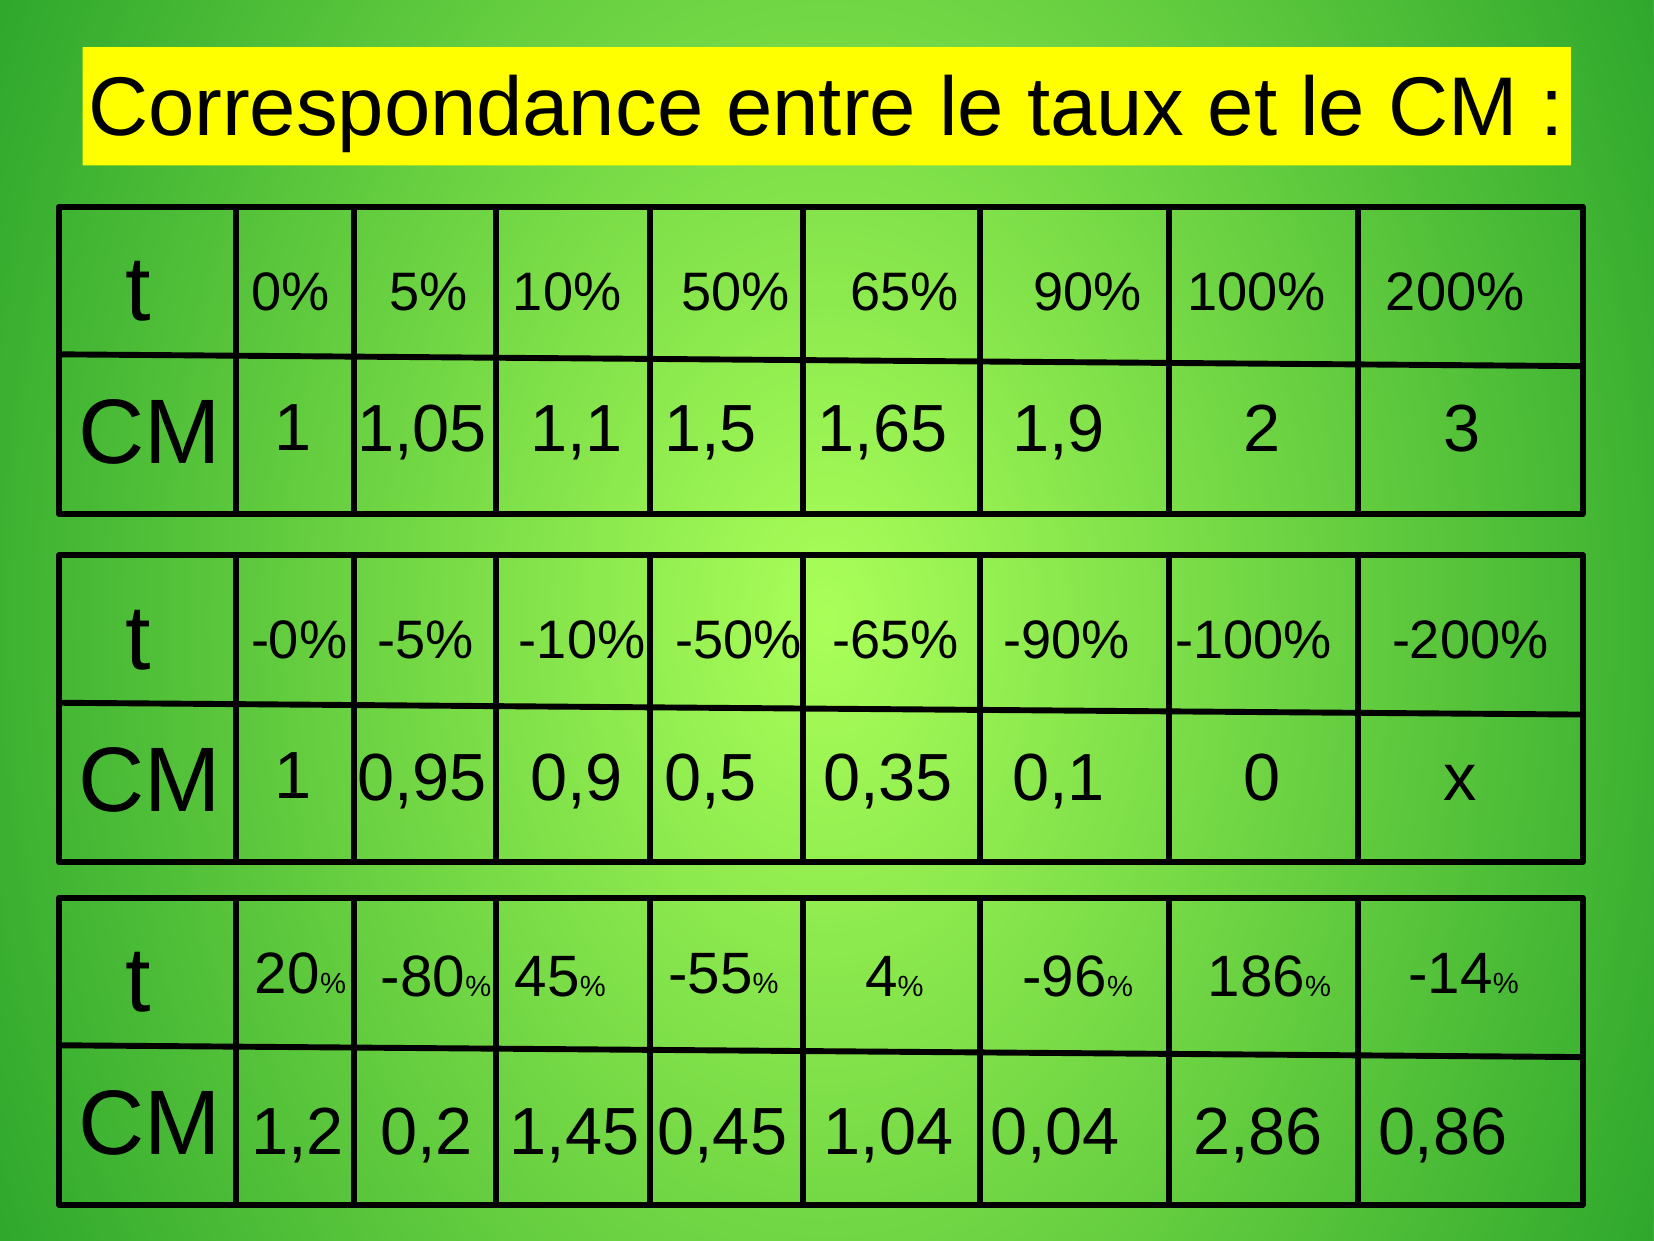

# Correspondance entre le taux et le CM :
t
CM
0% 5% 10% 50% 65% 90% 100% 200%
1
1,05
1,65
1,9
2
3
1,1
1,5
t
CM
-0% -5% -10% -50% -65% -90% -100% -200%
1
0,95
0,35
0,1
0
x
0,9
0,5
t
CM
1,2 0,2 1,45 0,45 1,04 0,04 2,86 0,86
20%
-55%
-14%
-80%
45%
4%
-96%
186%